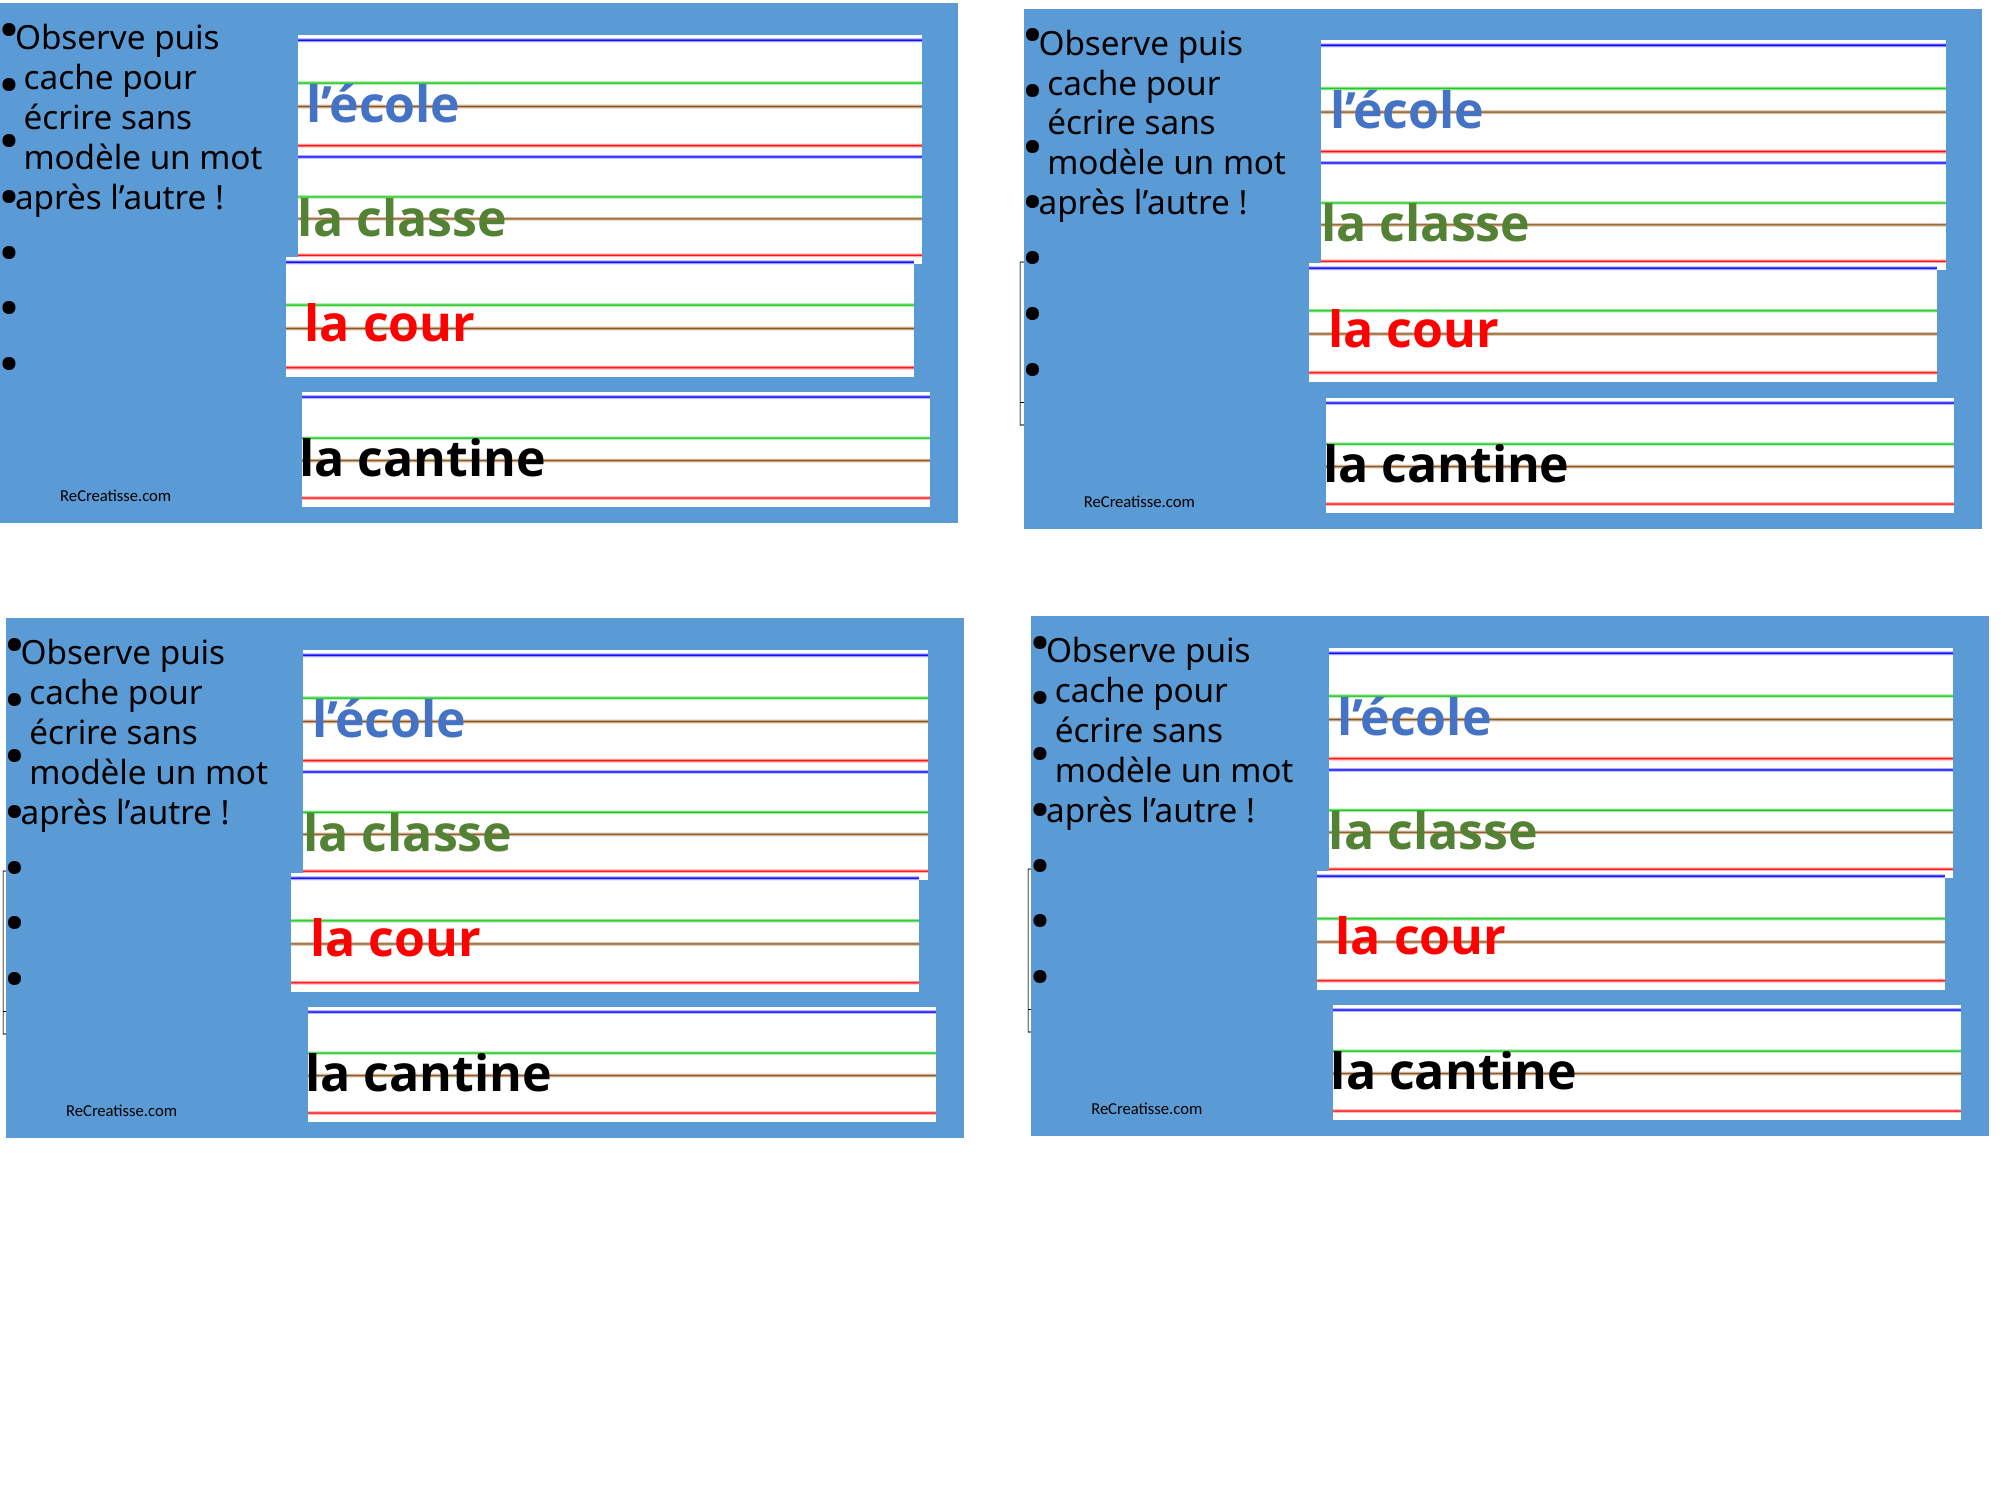

| | |
| --- | --- |
Observe puis
 cache pour
 écrire sans
 modèle un mot après l’autre !
| | |
| --- | --- |
Observe puis
 cache pour
 écrire sans
 modèle un mot après l’autre !
l’école
l’école
la classe
la classe
la cour
la cour
la cantine
la cantine
ReCreatisse.com
ReCreatisse.com
| | |
| --- | --- |
| | |
| --- | --- |
Observe puis
 cache pour
 écrire sans
 modèle un mot après l’autre !
Observe puis
 cache pour
 écrire sans
 modèle un mot après l’autre !
l’école
l’école
la classe
la classe
la cour
la cour
la cantine
la cantine
ReCreatisse.com
ReCreatisse.com